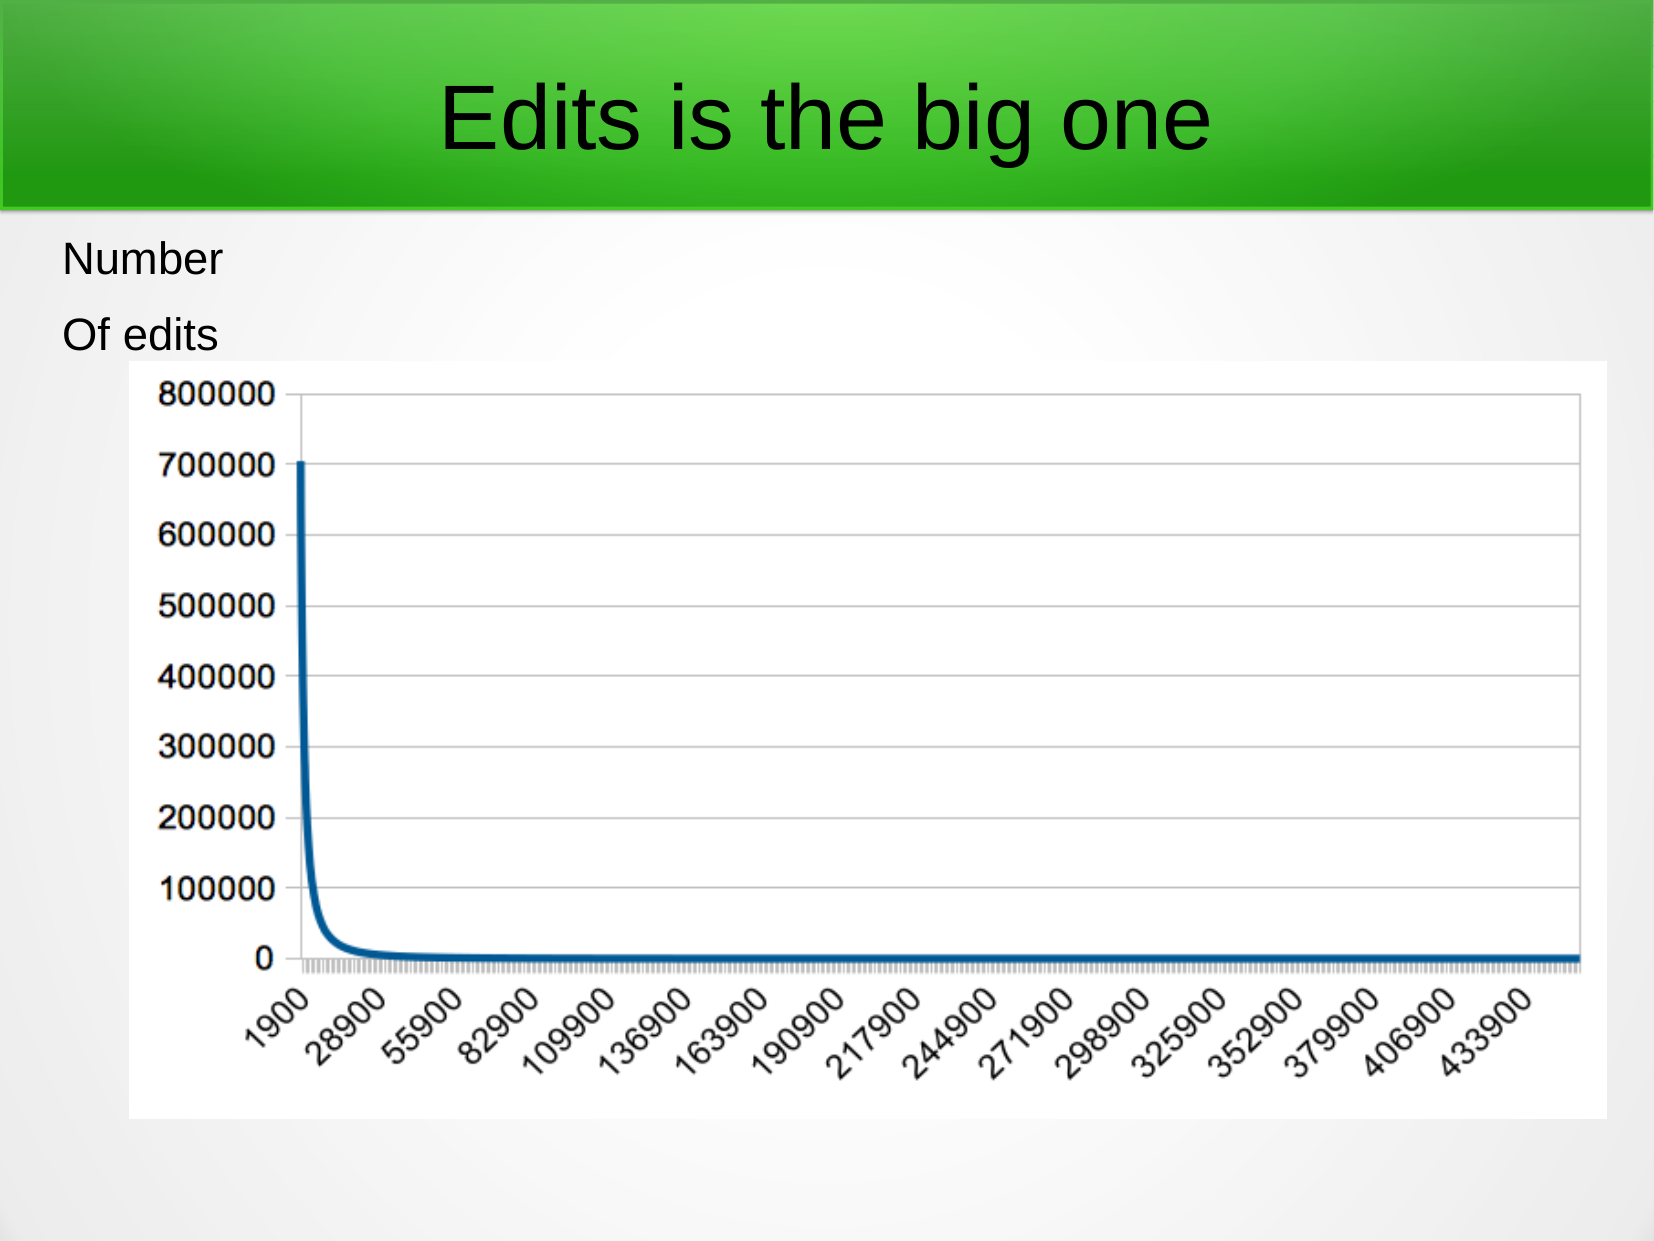

# Edits is the big one
Number
Of edits